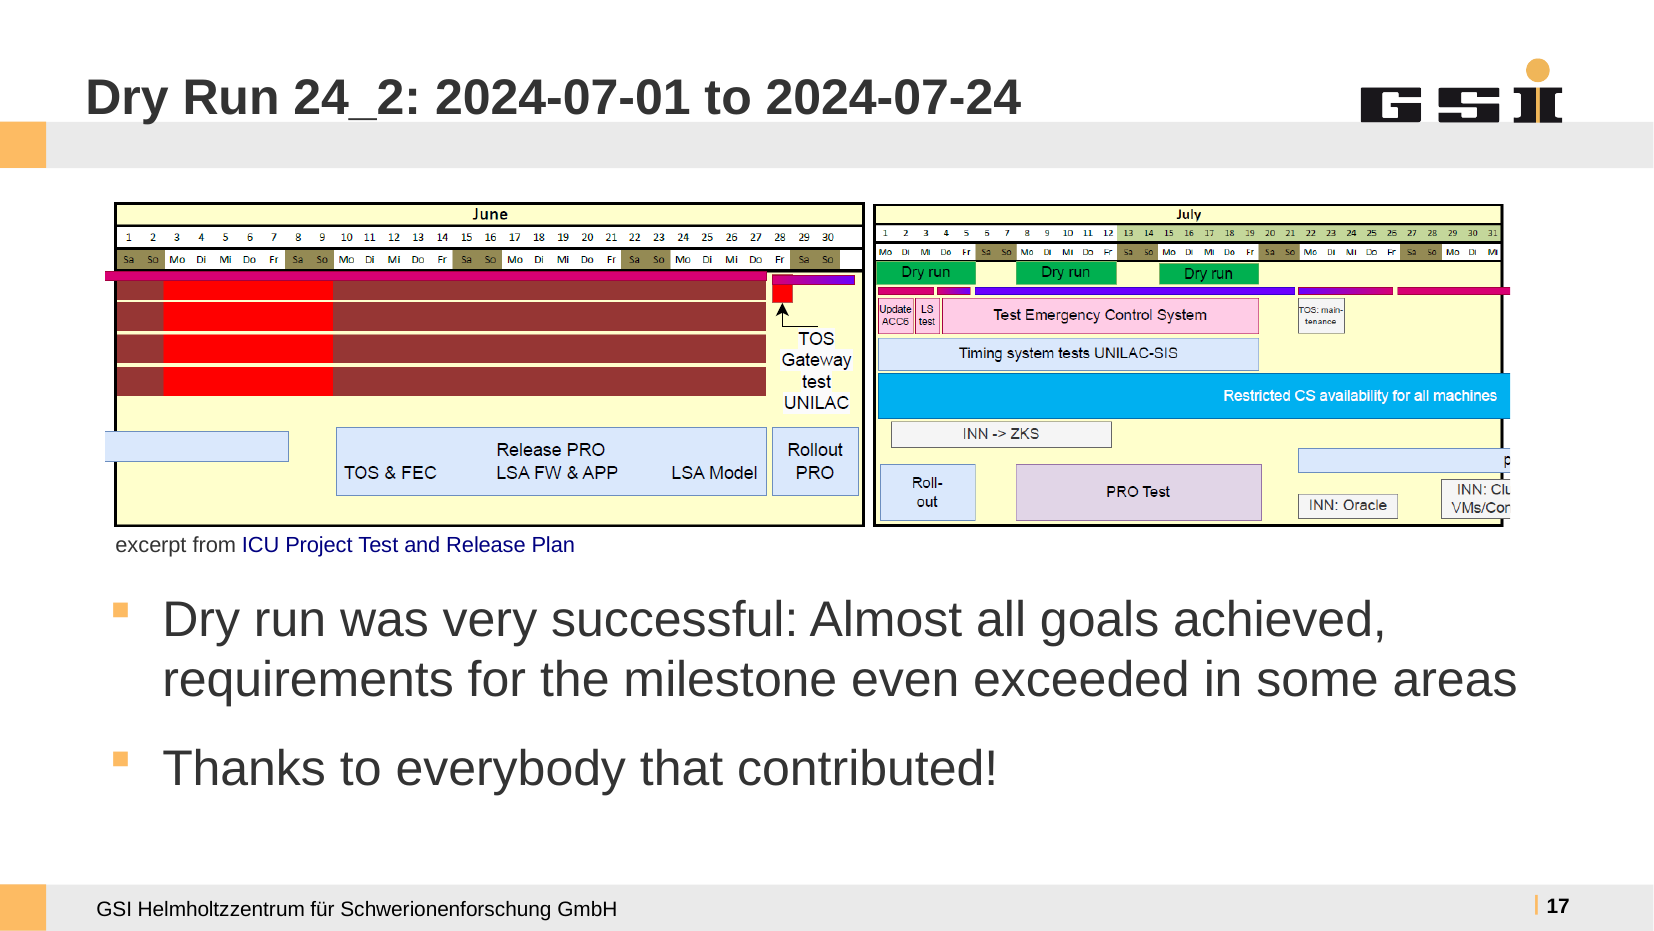

# Dry Run 24_2: 2024-07-01 to 2024-07-24
 excerpt from ICU Project Test and Release Plan
Dry run was very successful: Almost all goals achieved, requirements for the milestone even exceeded in some areas
Thanks to everybody that contributed!